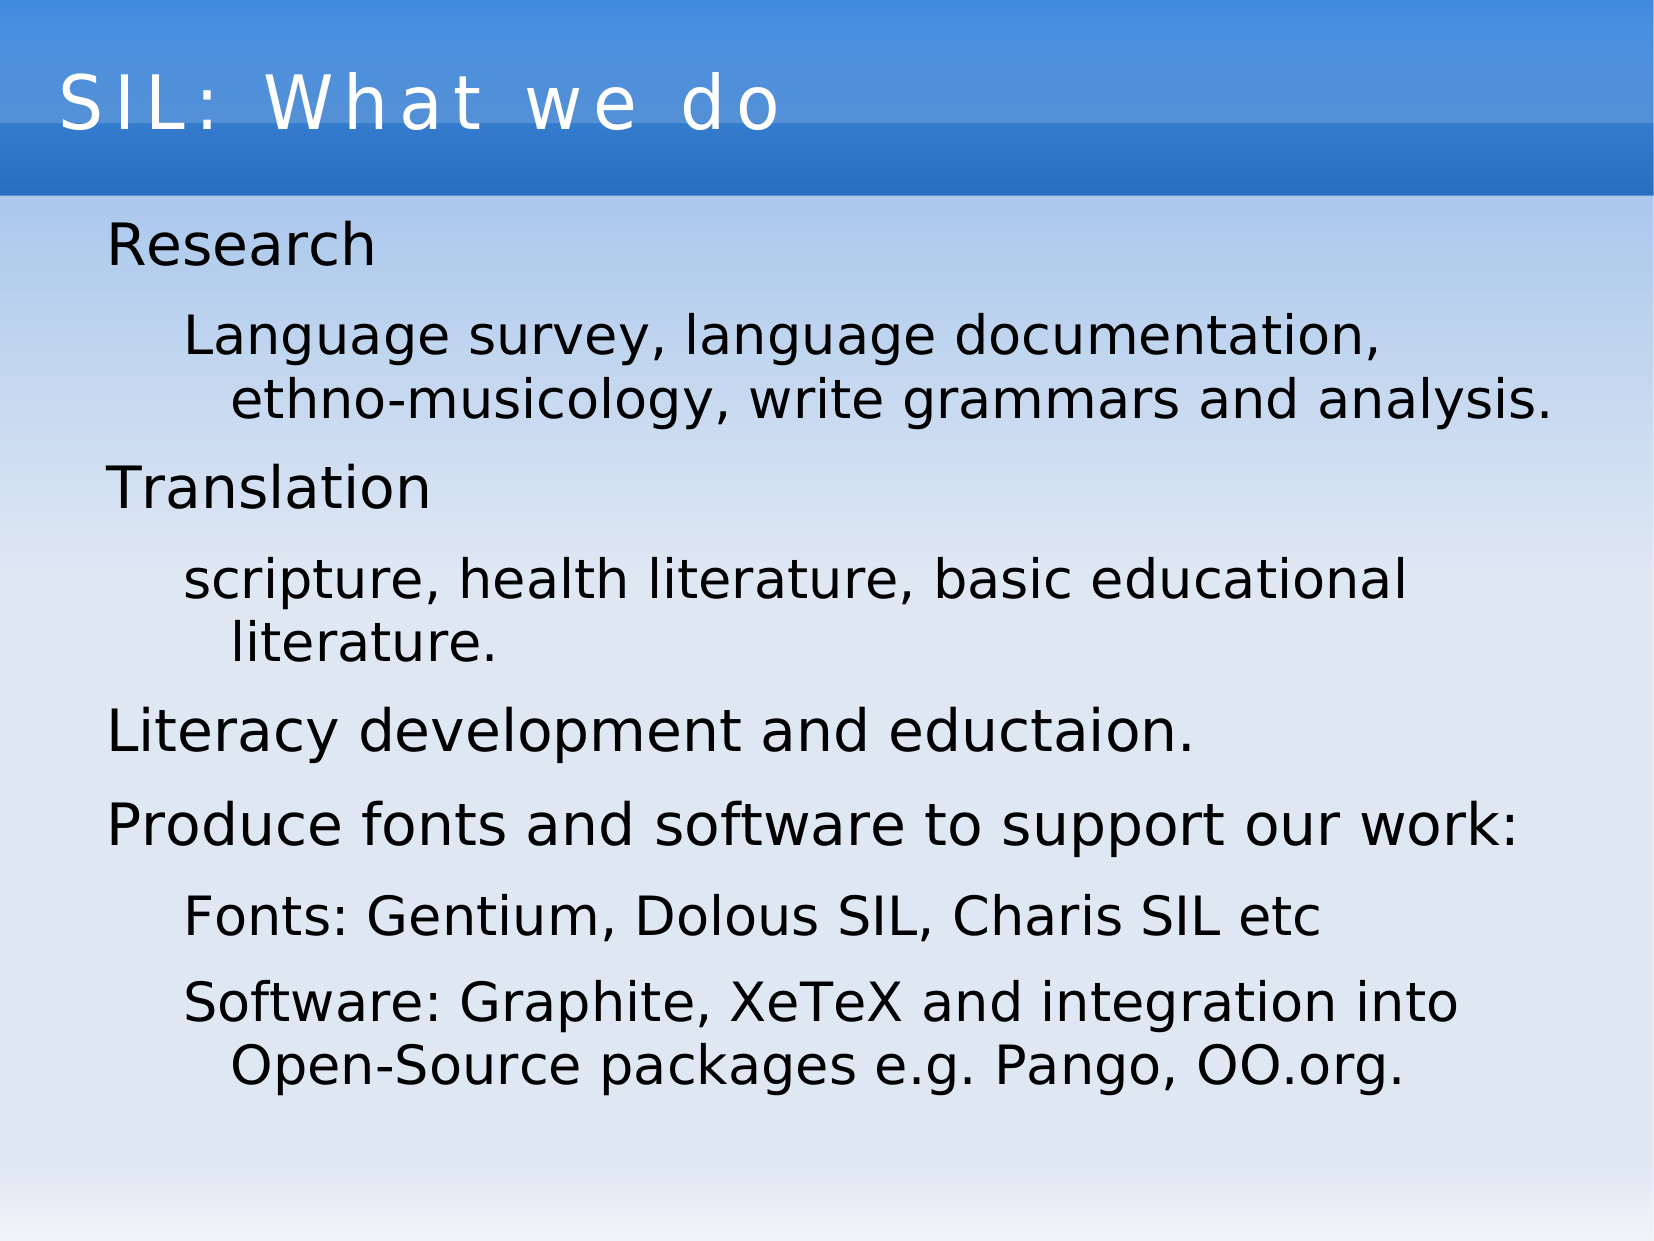

# SIL: What we do
Research
Language survey, language documentation, ethno-musicology, write grammars and analysis.
Translation
scripture, health literature, basic educational literature.
Literacy development and eductaion.
Produce fonts and software to support our work:
Fonts: Gentium, Dolous SIL, Charis SIL etc
Software: Graphite, XeTeX and integration into Open-Source packages e.g. Pango, OO.org.